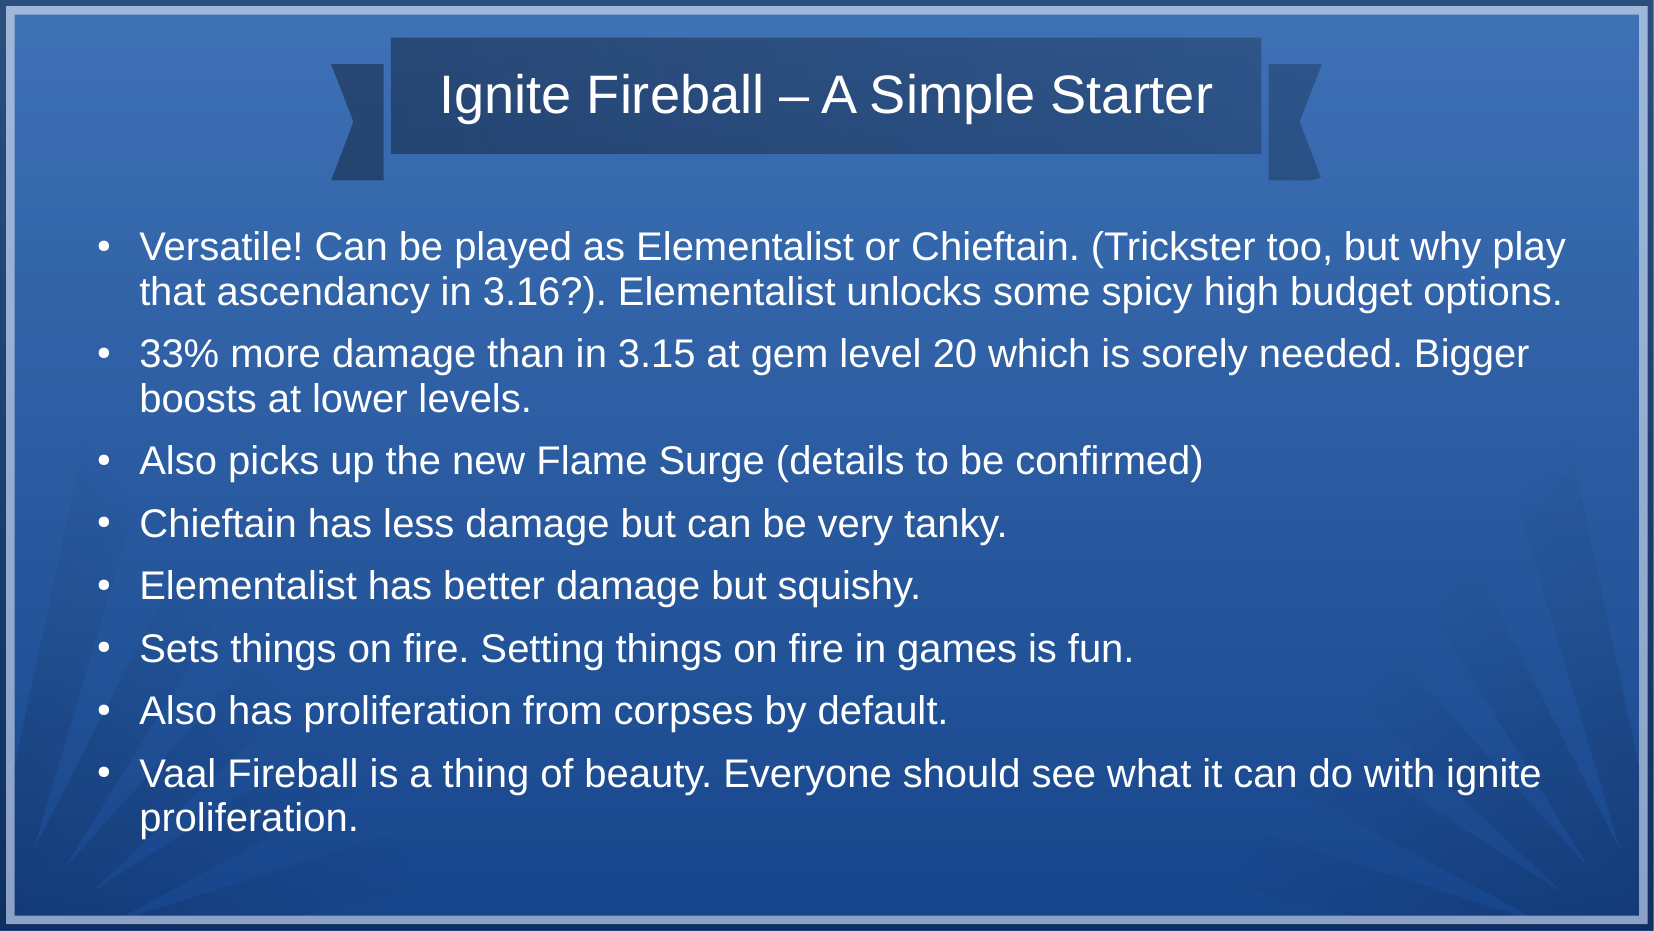

# Ignite Fireball – A Simple Starter
Versatile! Can be played as Elementalist or Chieftain. (Trickster too, but why play that ascendancy in 3.16?). Elementalist unlocks some spicy high budget options.
33% more damage than in 3.15 at gem level 20 which is sorely needed. Bigger boosts at lower levels.
Also picks up the new Flame Surge (details to be confirmed)
Chieftain has less damage but can be very tanky.
Elementalist has better damage but squishy.
Sets things on fire. Setting things on fire in games is fun.
Also has proliferation from corpses by default.
Vaal Fireball is a thing of beauty. Everyone should see what it can do with ignite proliferation.